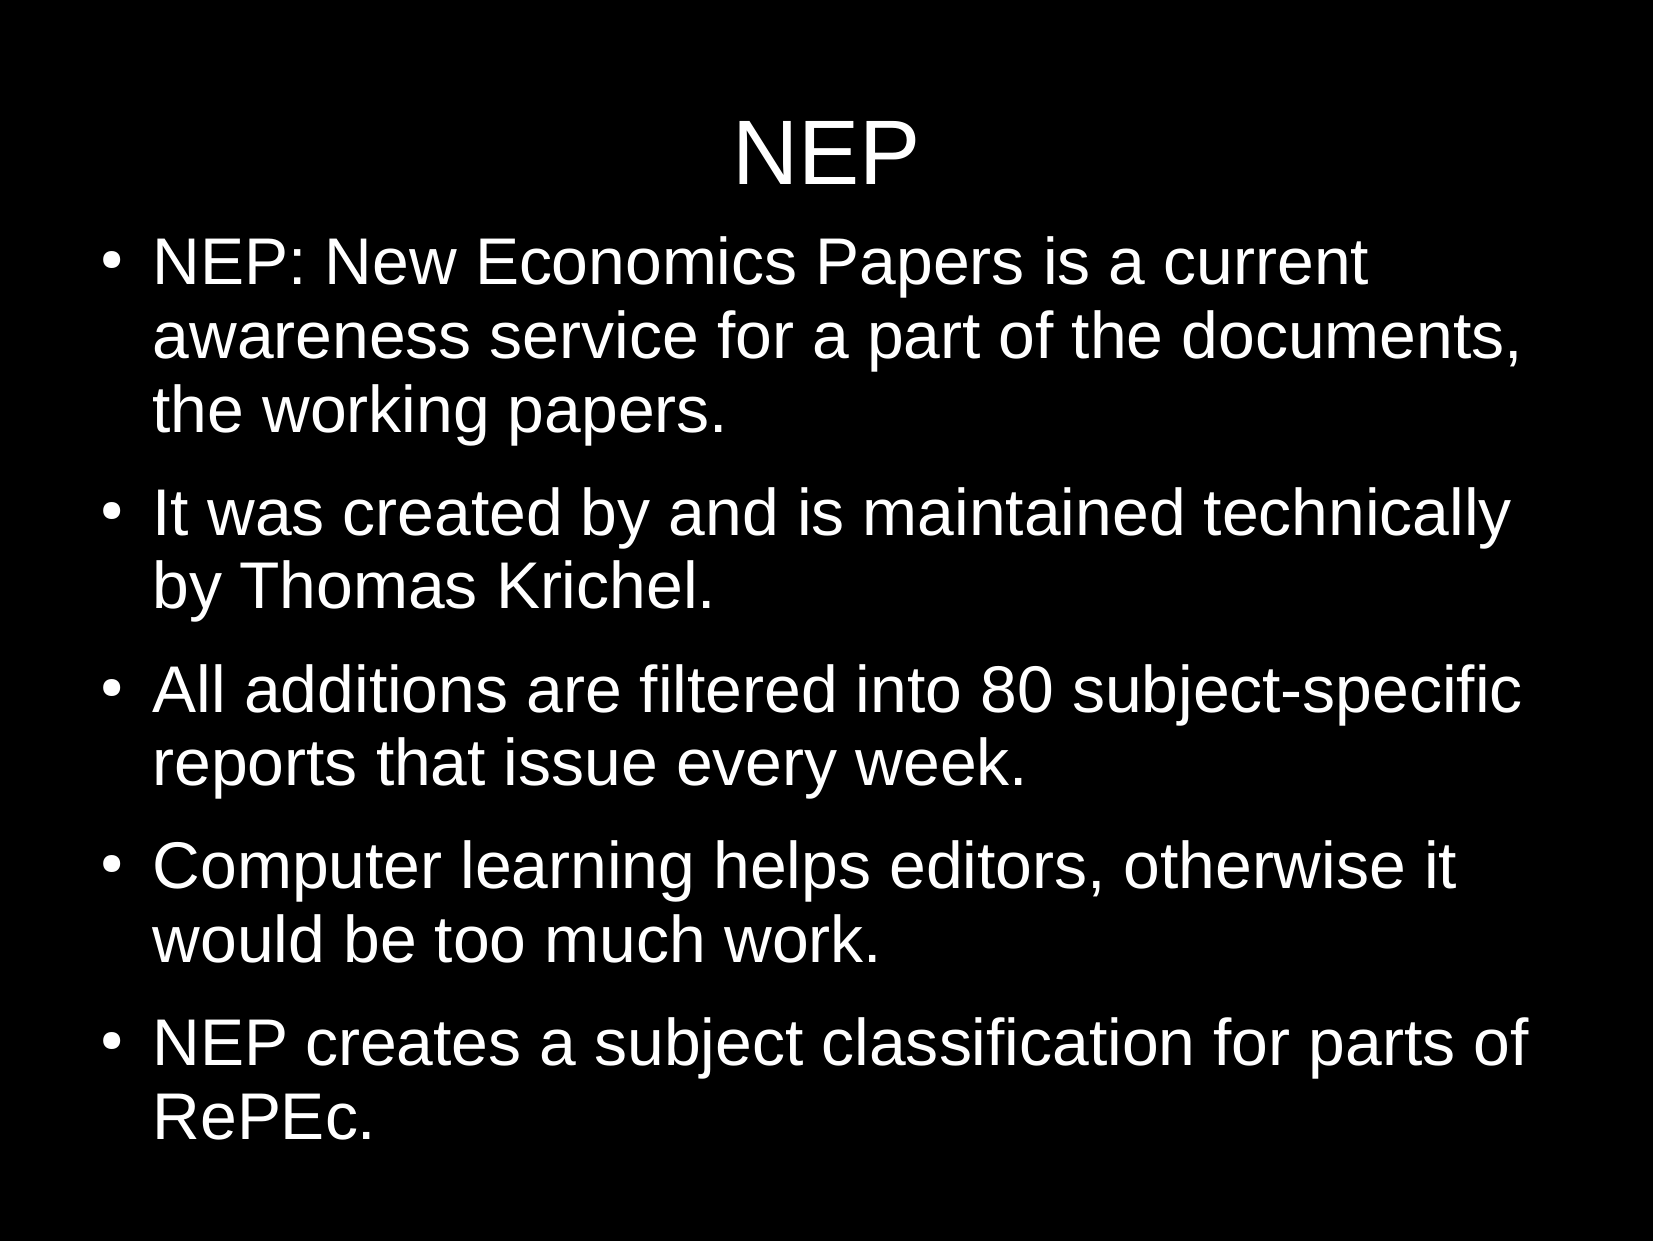

# NEP
NEP: New Economics Papers is a current awareness service for a part of the documents, the working papers.
It was created by and is maintained technically by Thomas Krichel.
All additions are filtered into 80 subject-specific reports that issue every week.
Computer learning helps editors, otherwise it would be too much work.
NEP creates a subject classification for parts of RePEc.